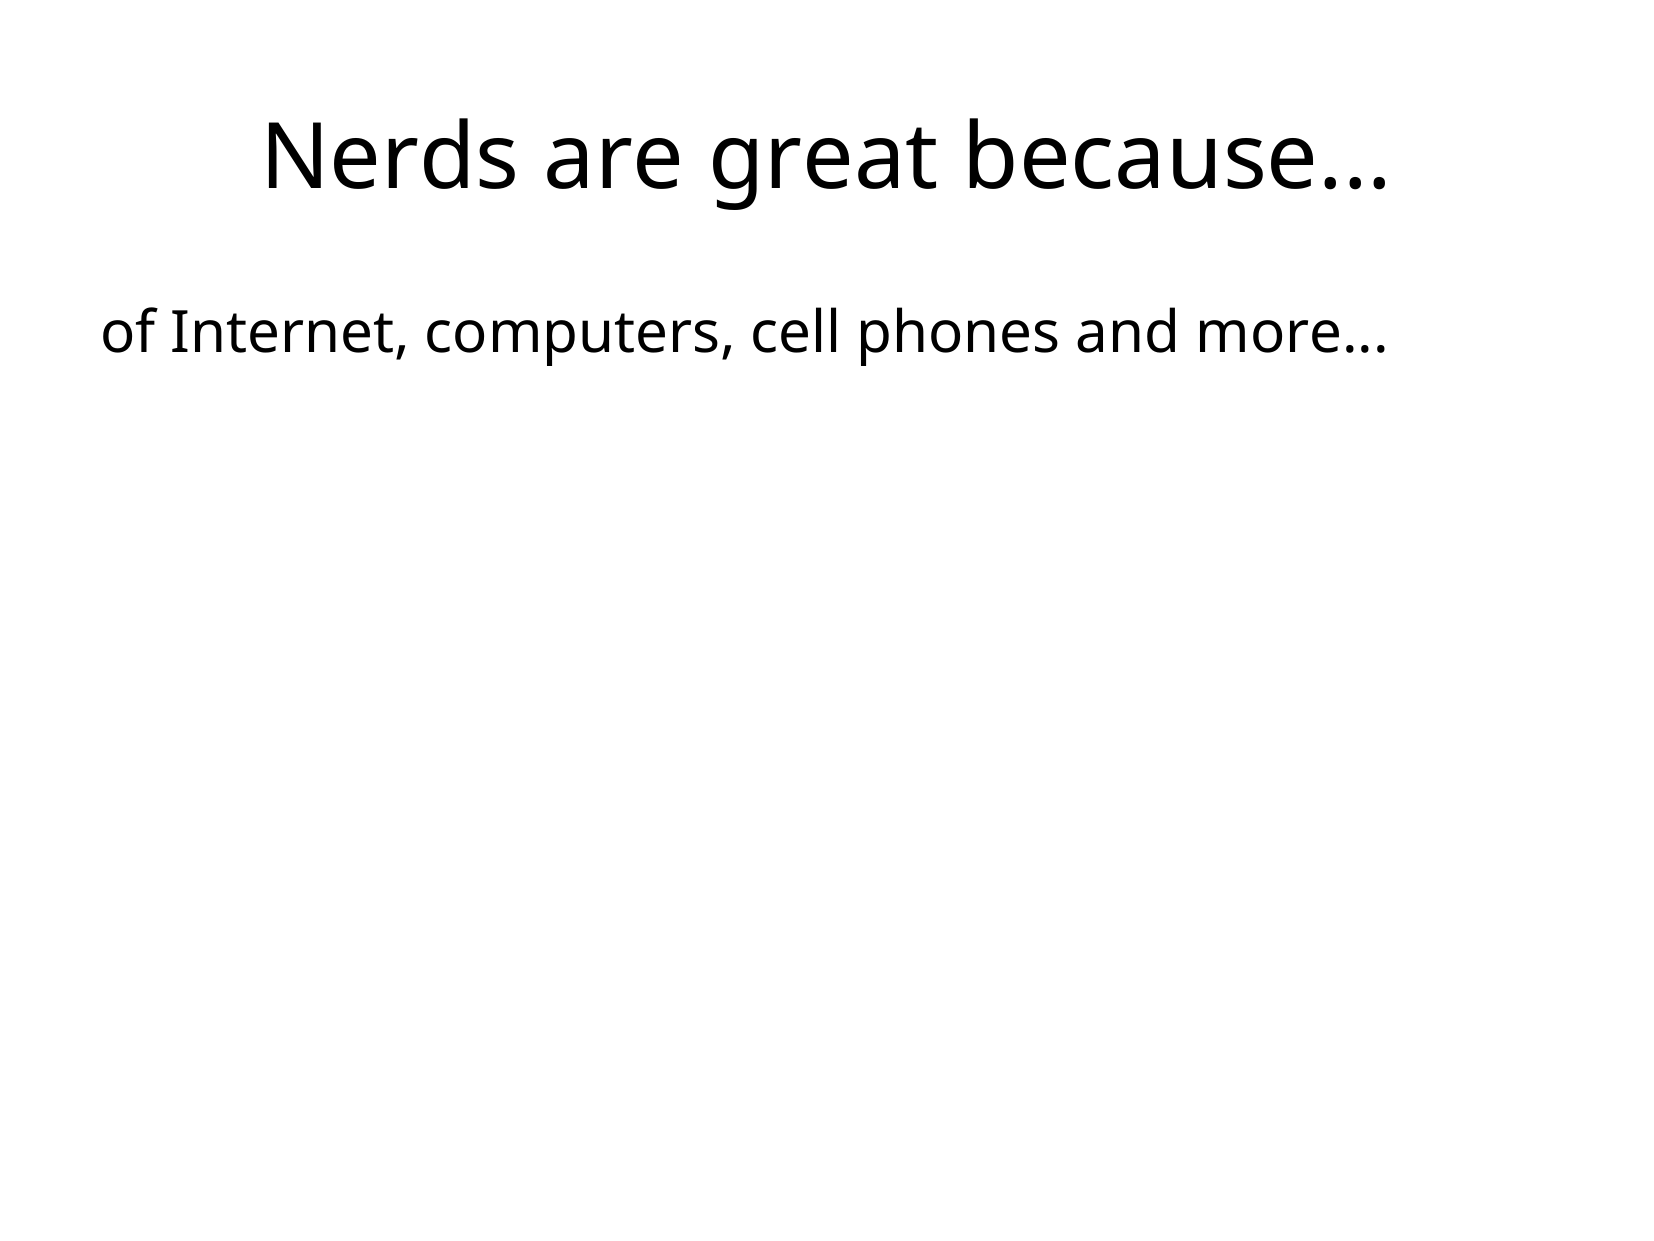

# Nerds are great because...
of Internet, computers, cell phones and more...